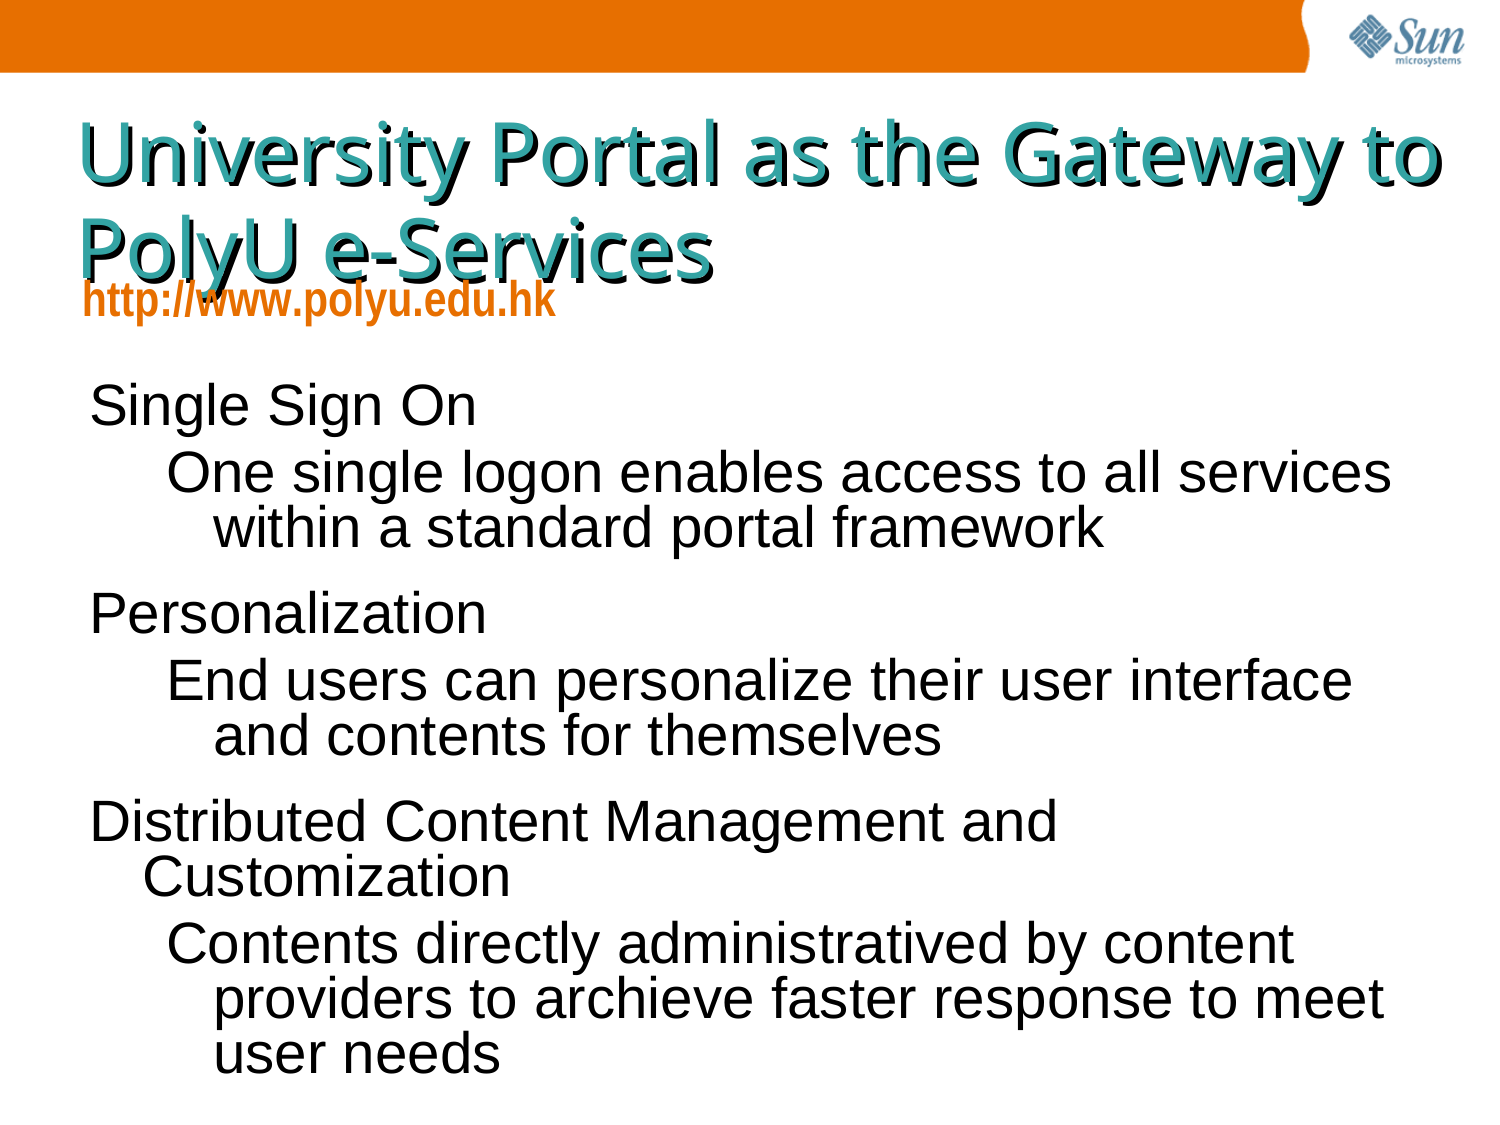

University Portal as the Gateway to PolyU e-Services
http://www.polyu.edu.hk
# Single Sign On
One single logon enables access to all services within a standard portal framework
Personalization
End users can personalize their user interface and contents for themselves
Distributed Content Management and Customization
Contents directly administratived by content providers to archieve faster response to meet user needs